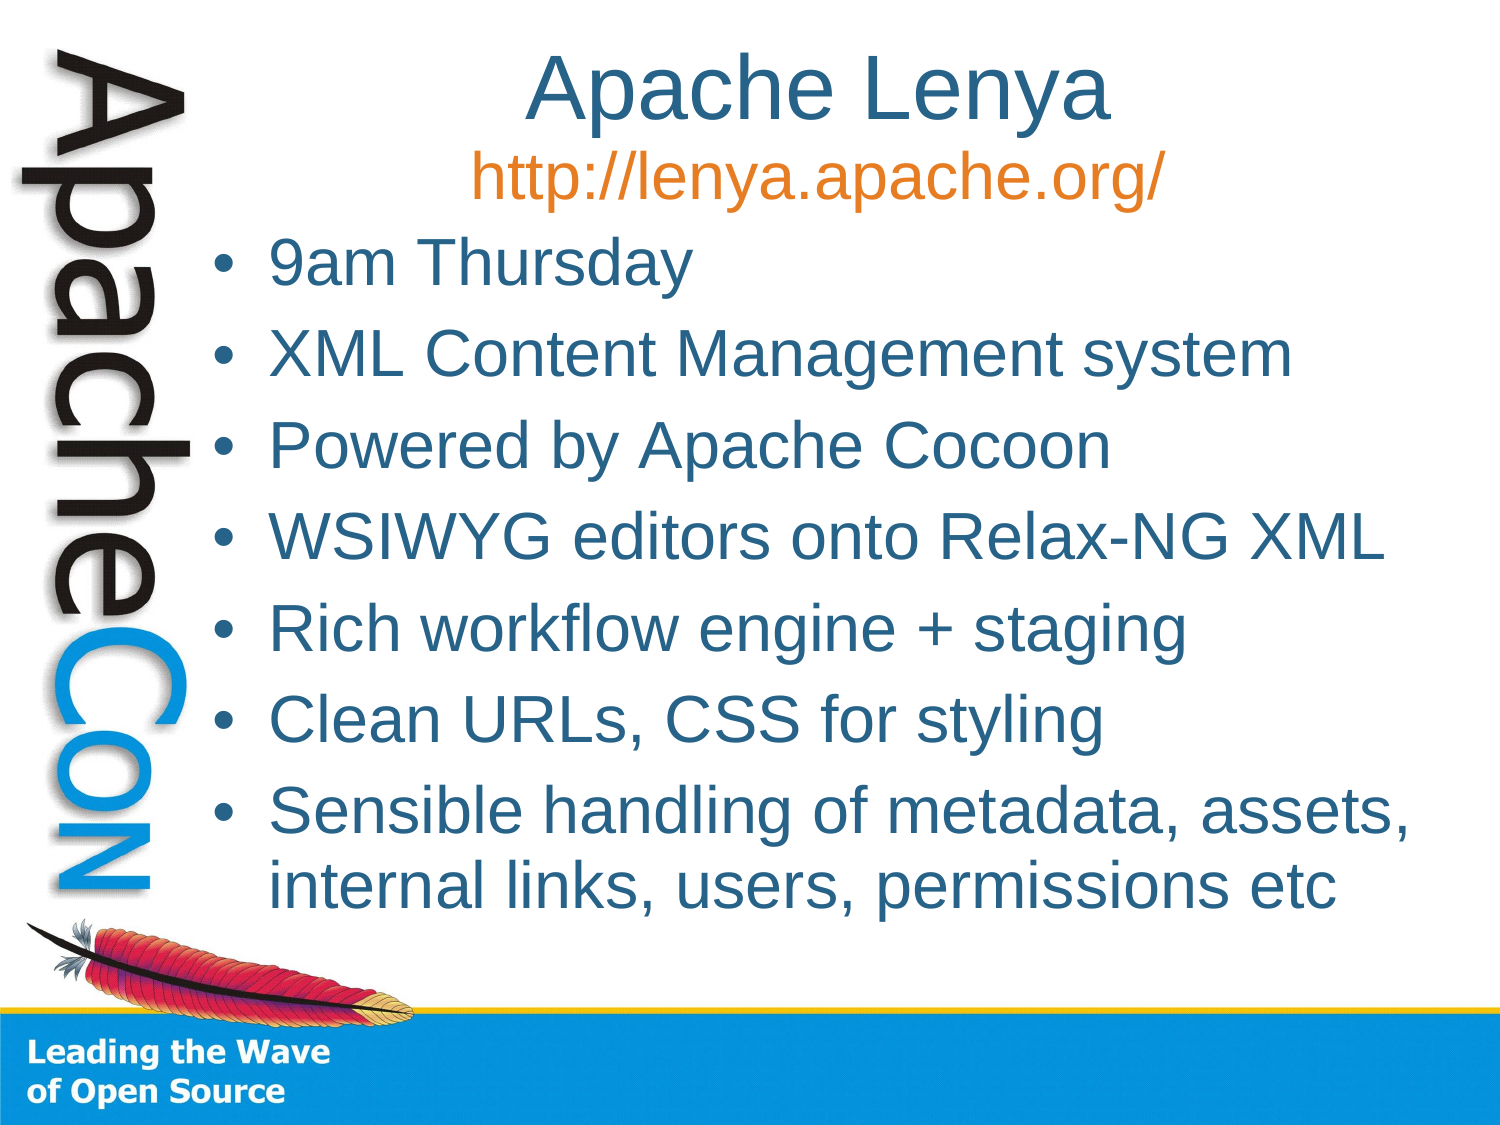

# Apache Lenya http://lenya.apache.org/
9am Thursday
XML Content Management system
Powered by Apache Cocoon
WSIWYG editors onto Relax-NG XML
Rich workflow engine + staging
Clean URLs, CSS for styling
Sensible handling of metadata, assets, internal links, users, permissions etc